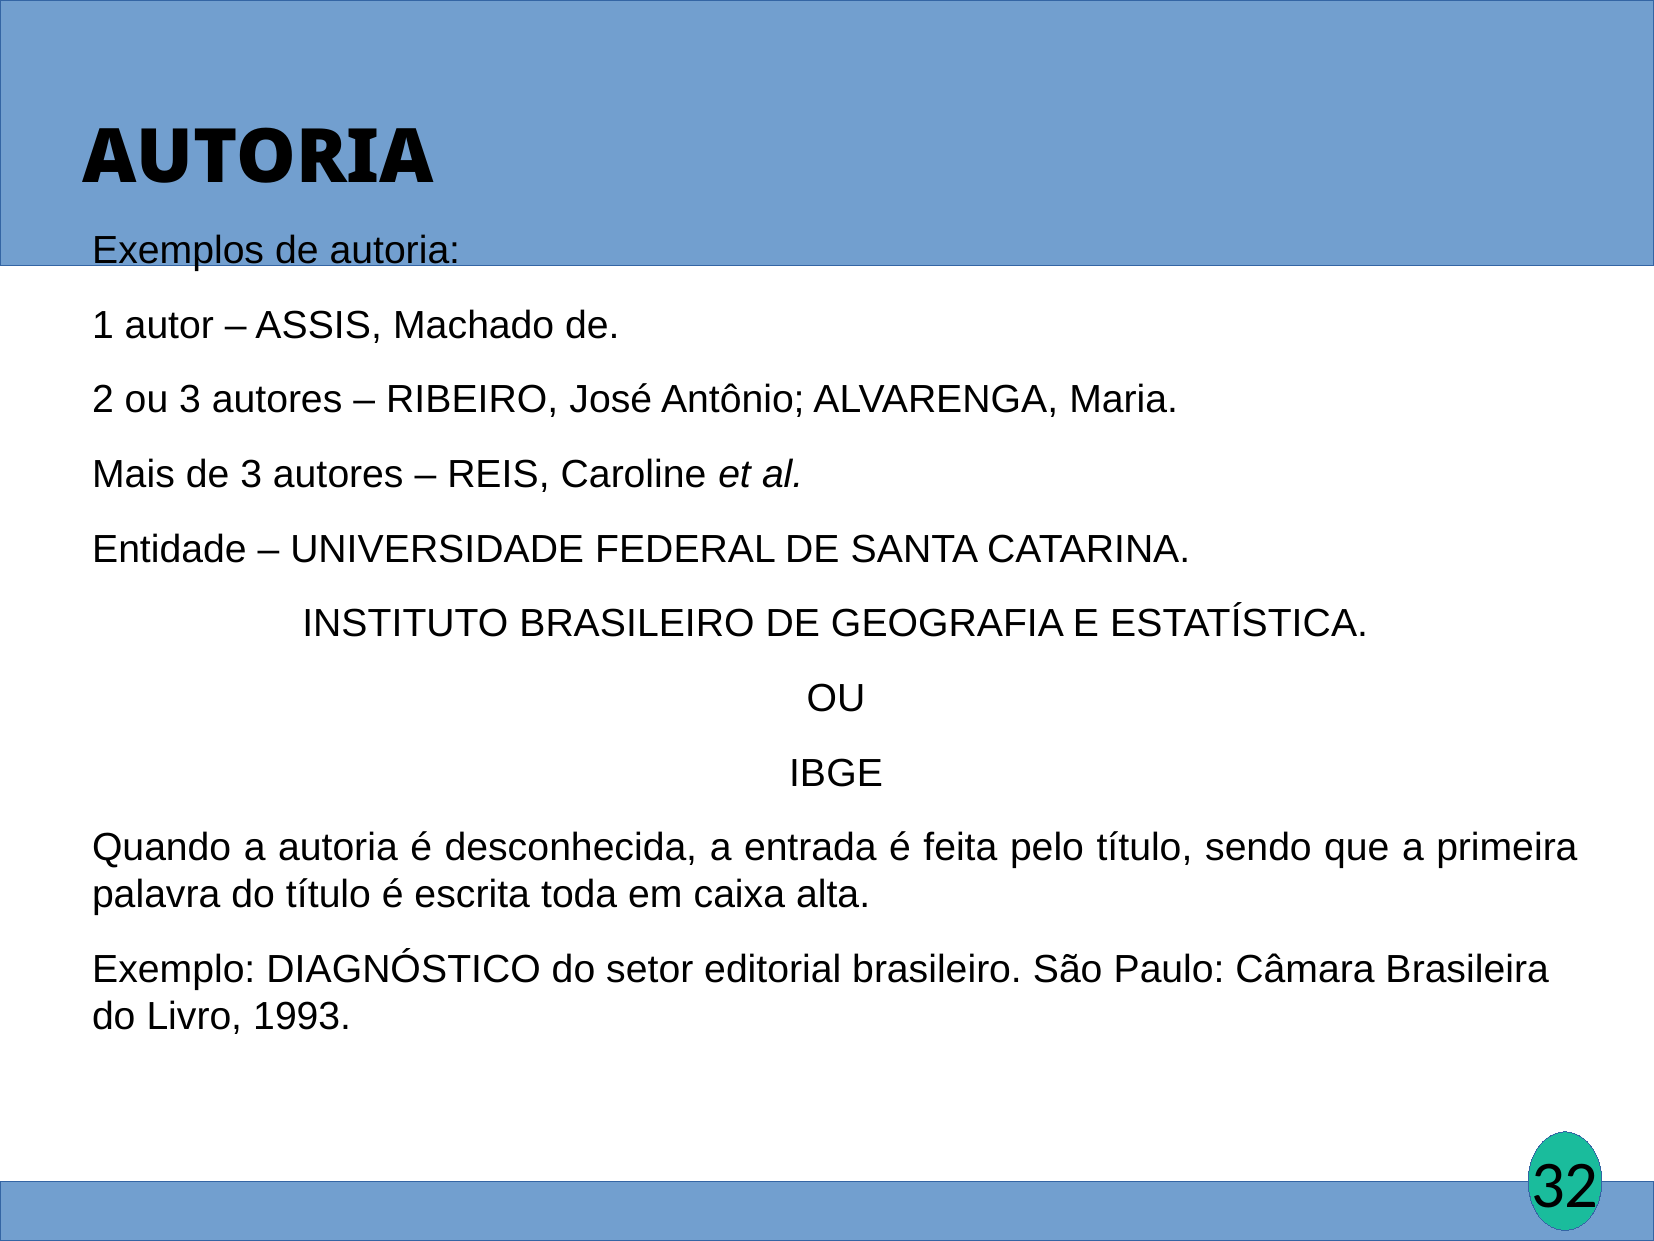

# AUTORIA
Exemplos de autoria:
1 autor – ASSIS, Machado de.
2 ou 3 autores – RIBEIRO, José Antônio; ALVARENGA, Maria.
Mais de 3 autores – REIS, Caroline et al.
Entidade – UNIVERSIDADE FEDERAL DE SANTA CATARINA.
INSTITUTO BRASILEIRO DE GEOGRAFIA E ESTATÍSTICA.
OU
IBGE
Quando a autoria é desconhecida, a entrada é feita pelo título, sendo que a primeira palavra do título é escrita toda em caixa alta.
Exemplo: DIAGNÓSTICO do setor editorial brasileiro. São Paulo: Câmara Brasileira do Livro, 1993.